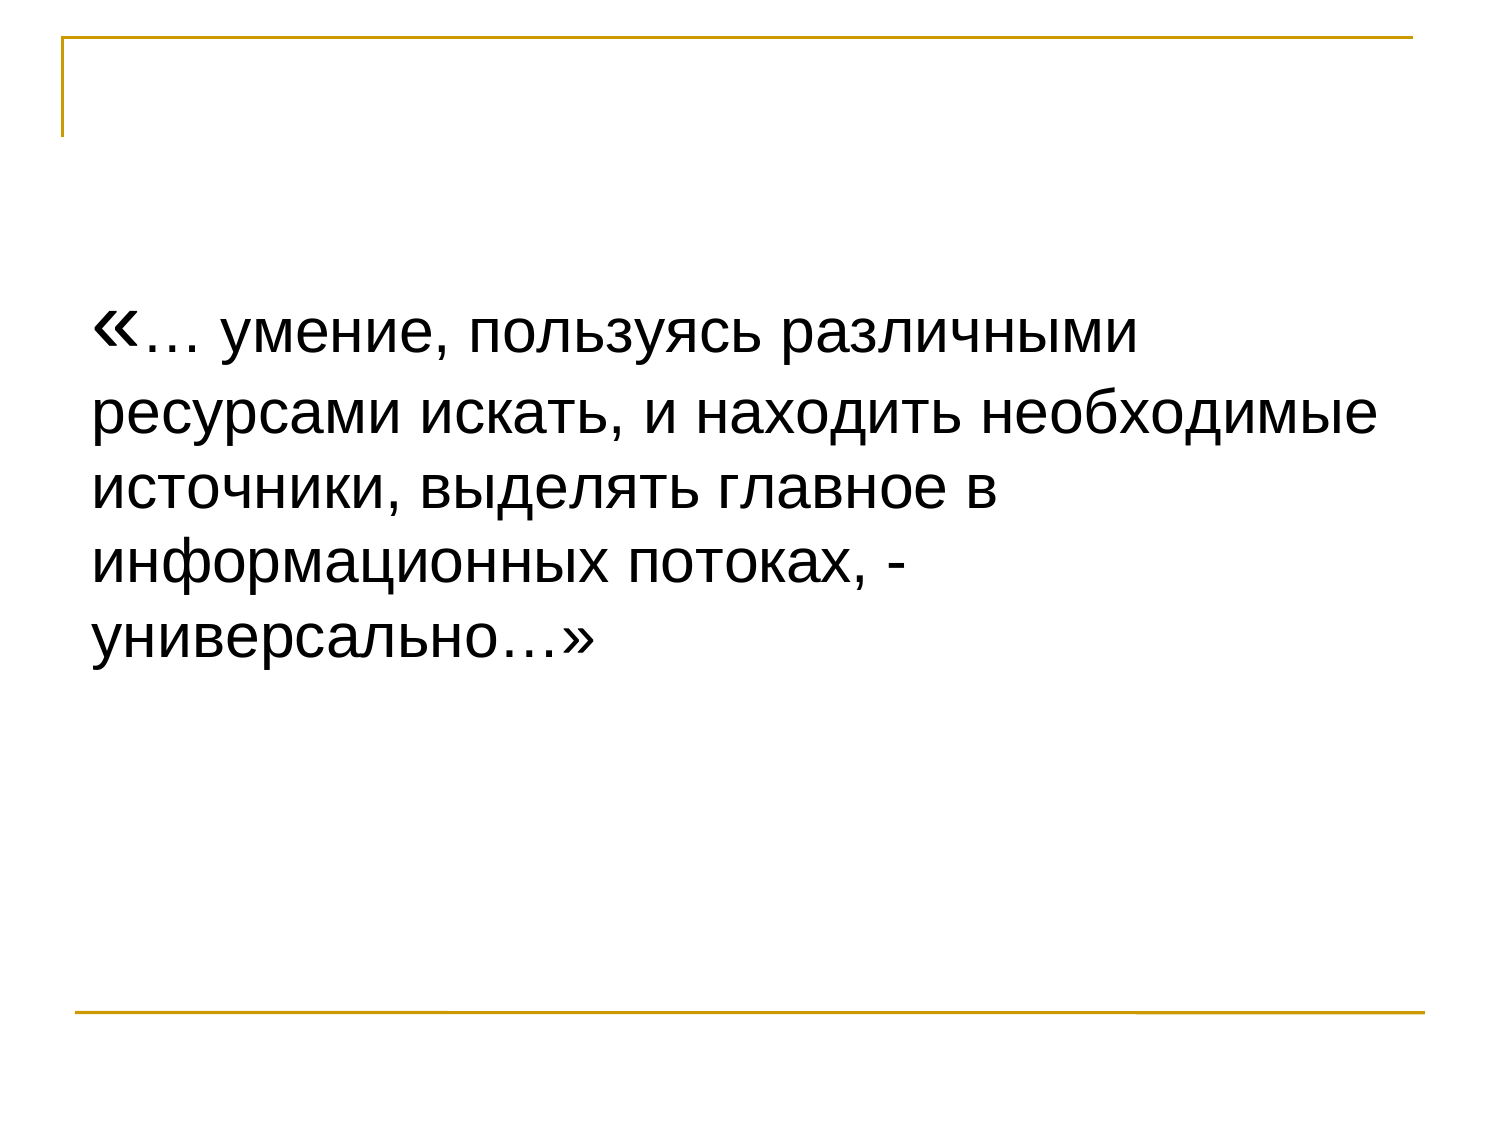

«… умение, пользуясь различными ресурсами искать, и находить необходимые источники, выделять главное в информационных потоках, - универсально…»